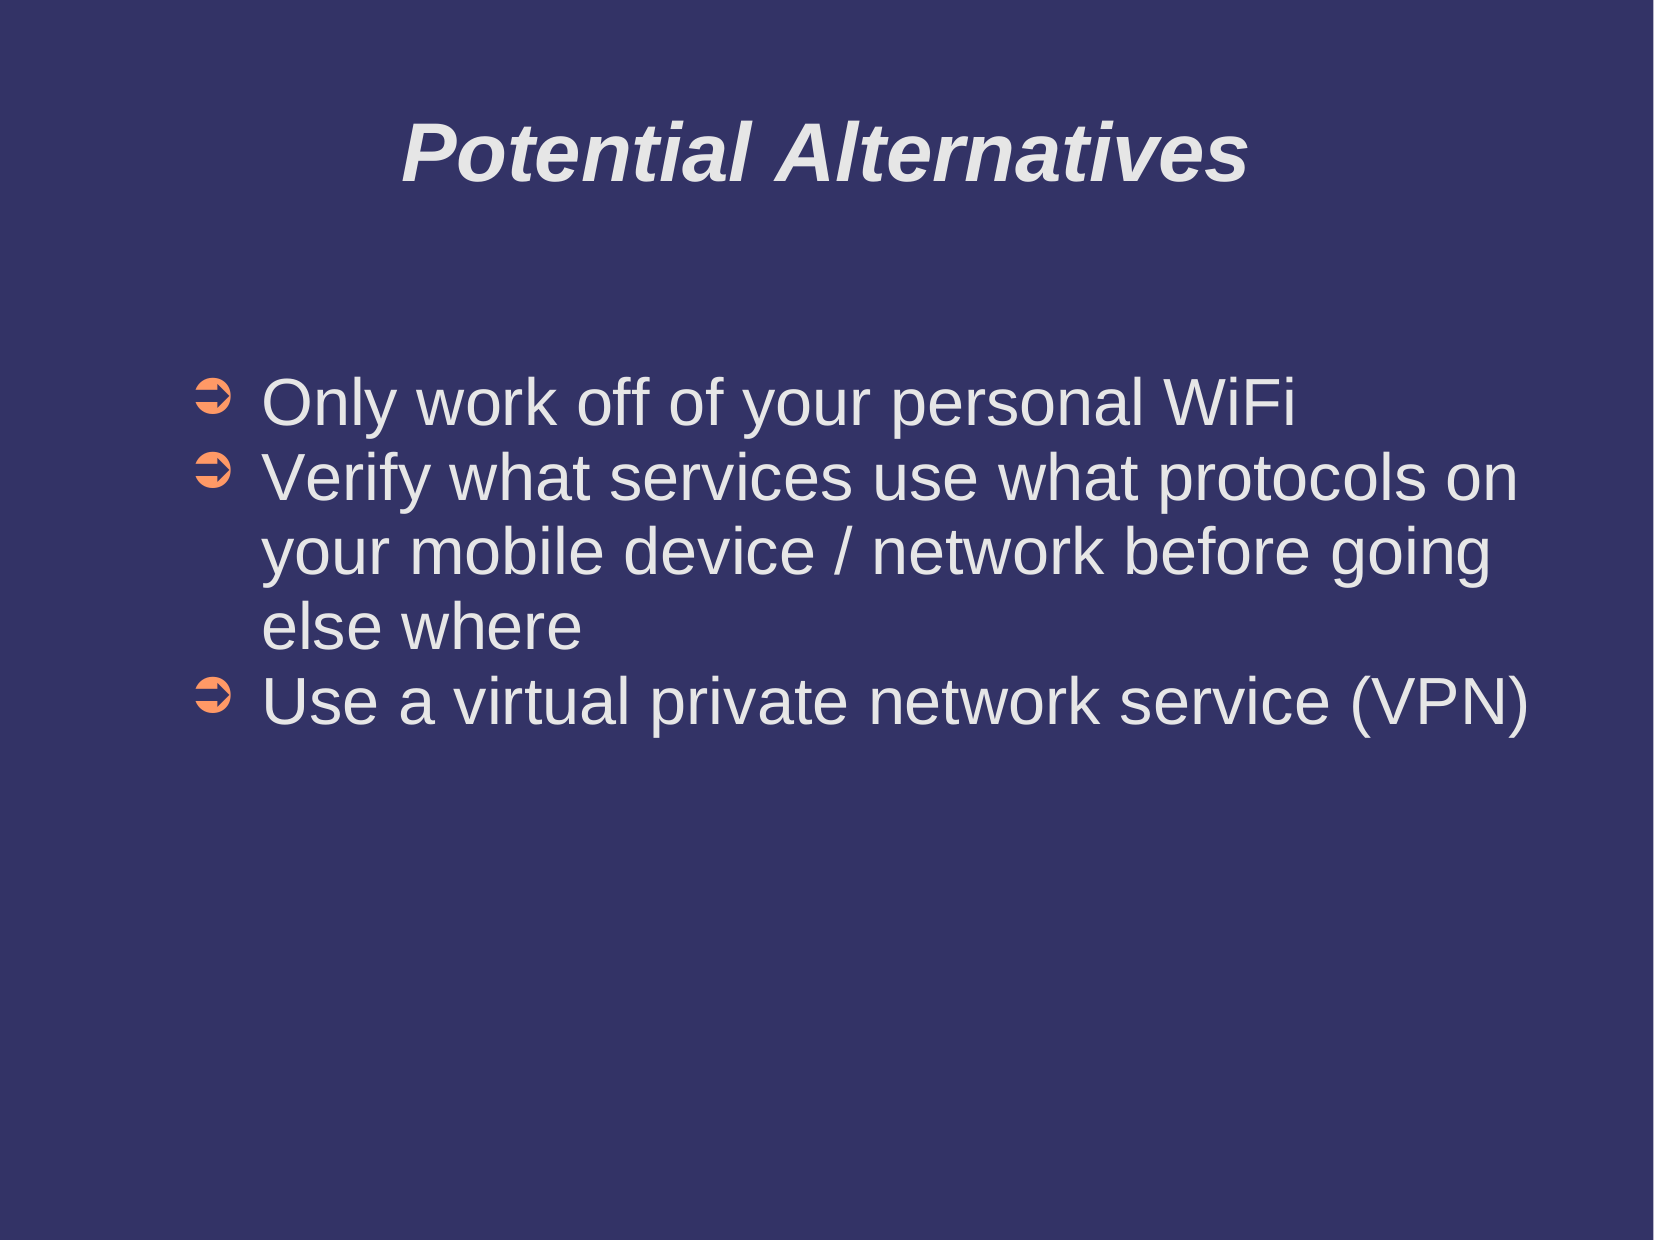

# Potential Alternatives
Only work off of your personal WiFi
Verify what services use what protocols on your mobile device / network before going else where
Use a virtual private network service (VPN)